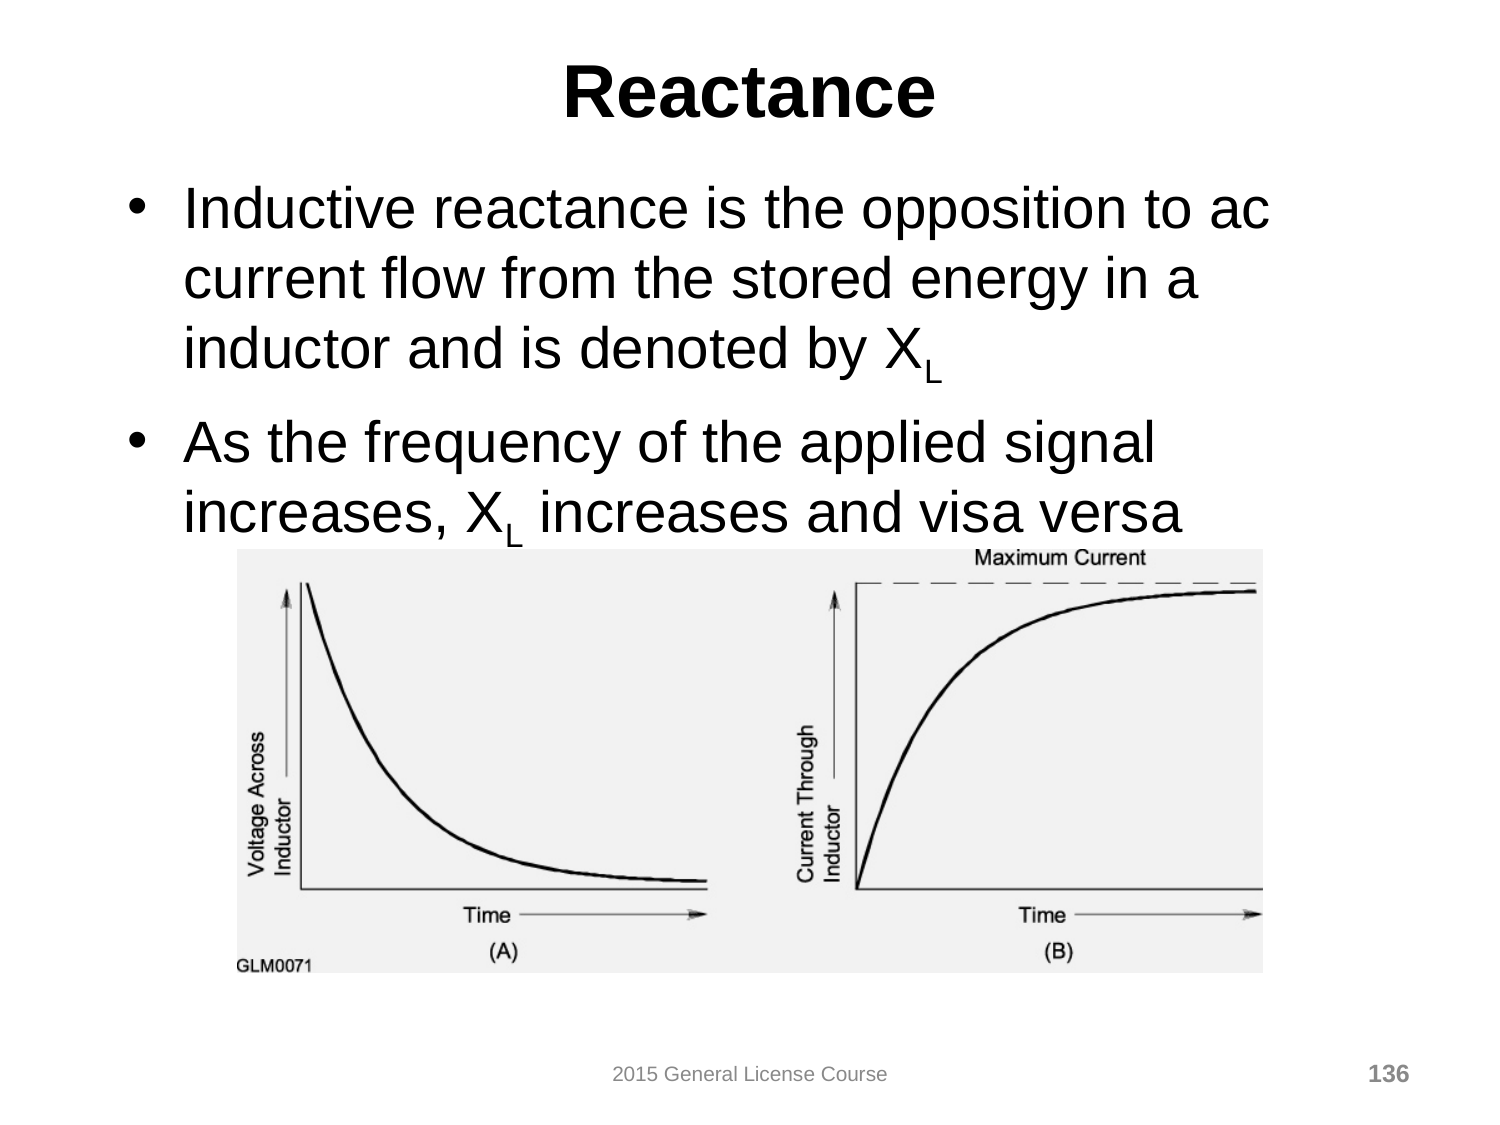

Reactance
Inductive reactance is the opposition to ac current flow from the stored energy in a inductor and is denoted by XL
As the frequency of the applied signal increases, XL increases and visa versa
2015 General License Course